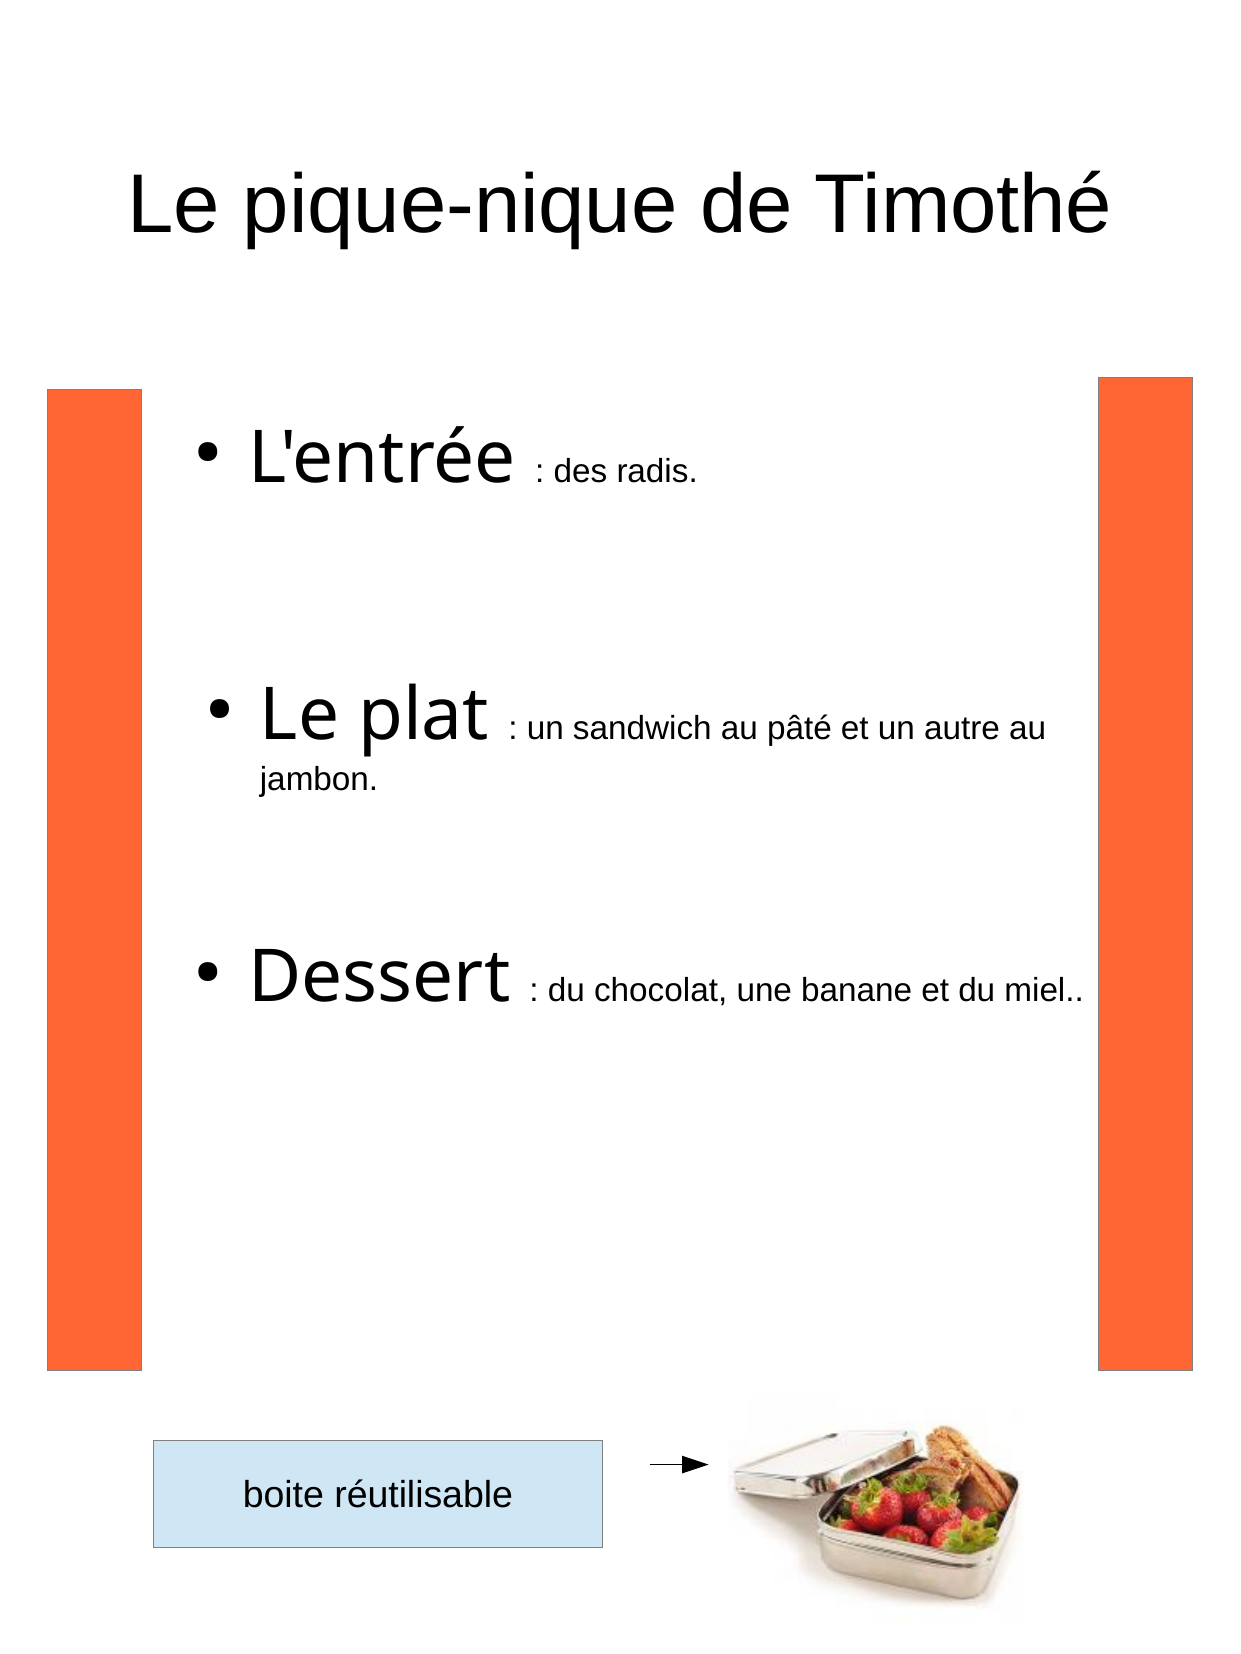

# Le pique-nique de Timothé
L'entrée : des radis.
Le plat : un sandwich au pâté et un autre au jambon.
Dessert : du chocolat, une banane et du miel..
boite réutilisable